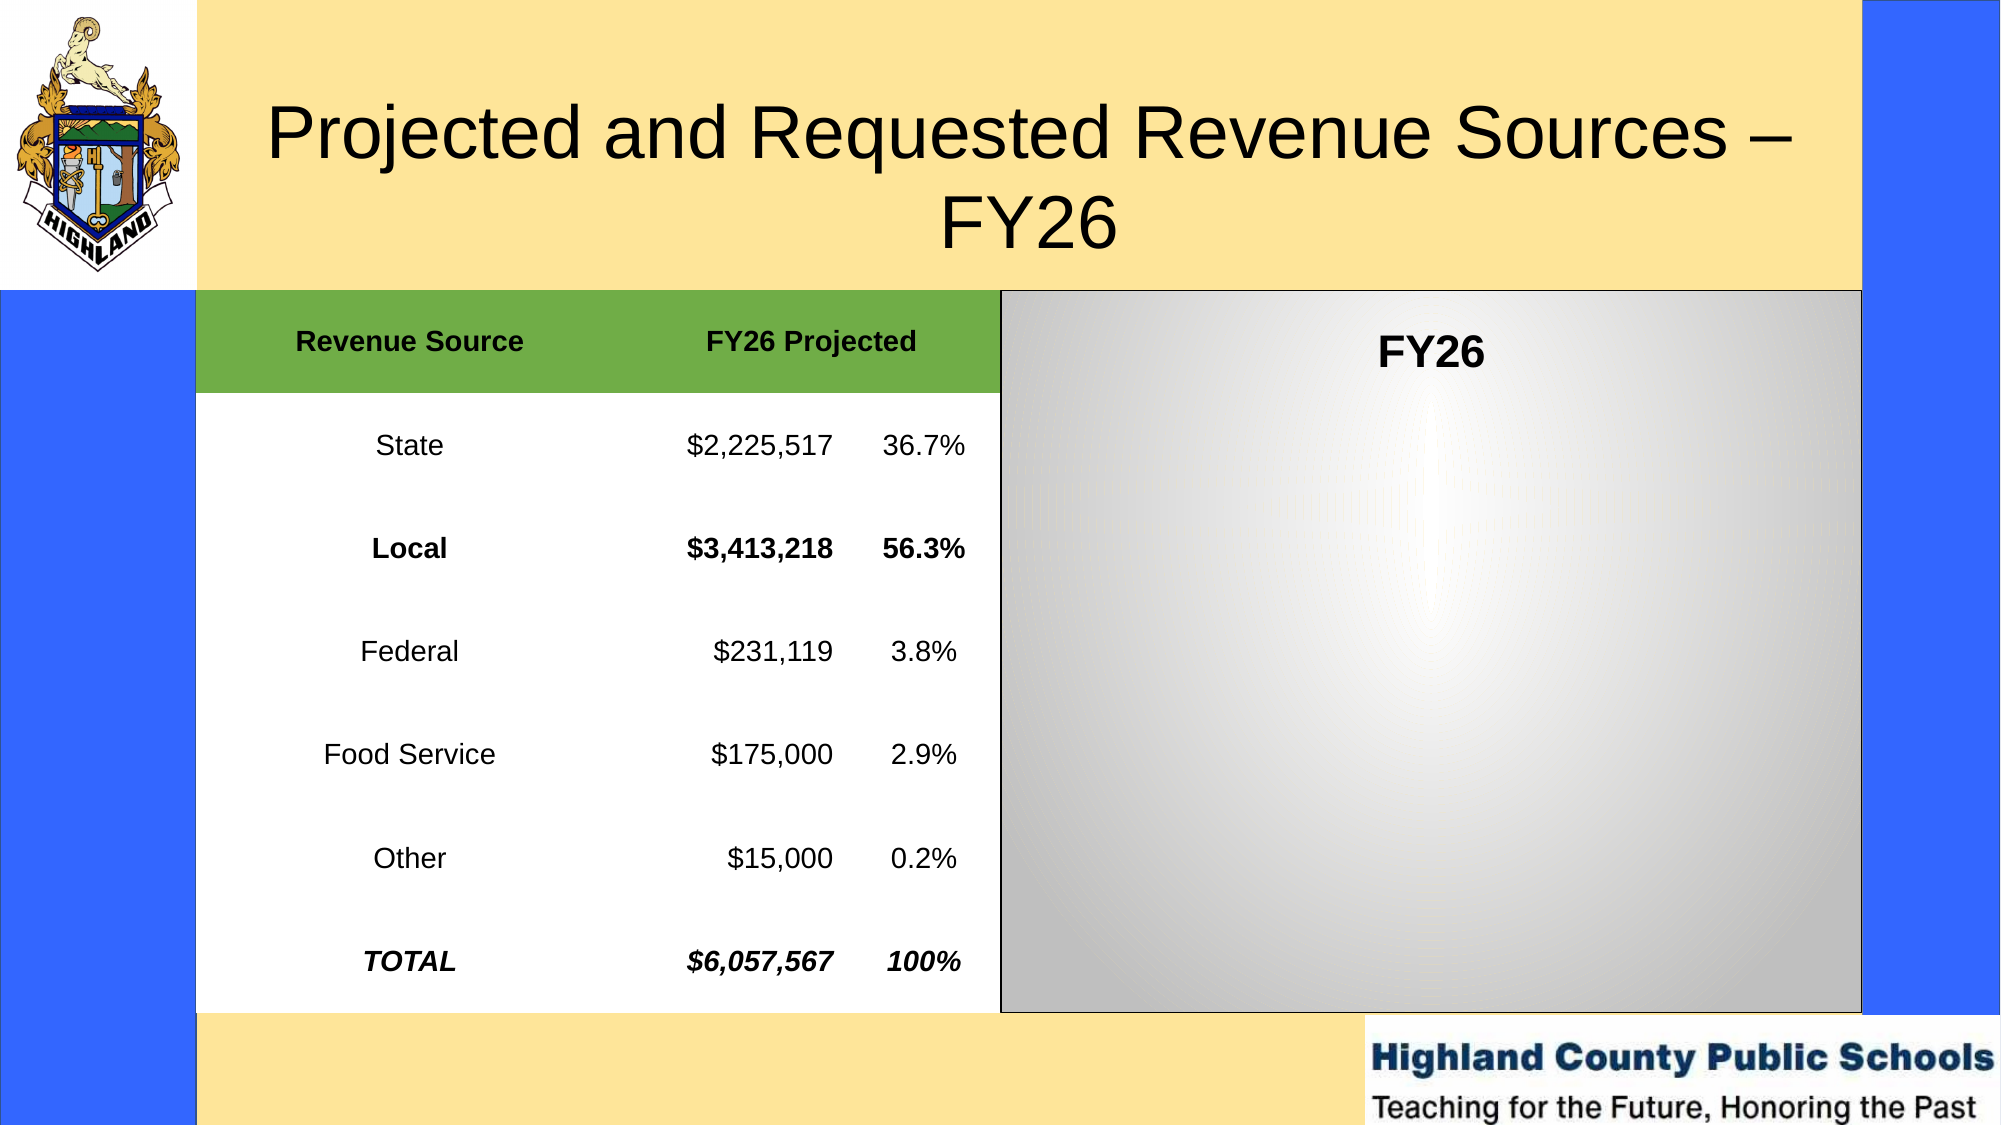

# Projected and Requested Revenue Sources – FY26
| Revenue Source | FY26 Projected | |
| --- | --- | --- |
| State | $2,225,517 | 36.7% |
| Local | $3,413,218 | 56.3% |
| Federal | $231,119 | 3.8% |
| Food Service | $175,000 | 2.9% |
| Other | $15,000 | 0.2% |
| TOTAL | $6,057,567 | 100% |
### Chart: FY26
| Category | |
|---|---|